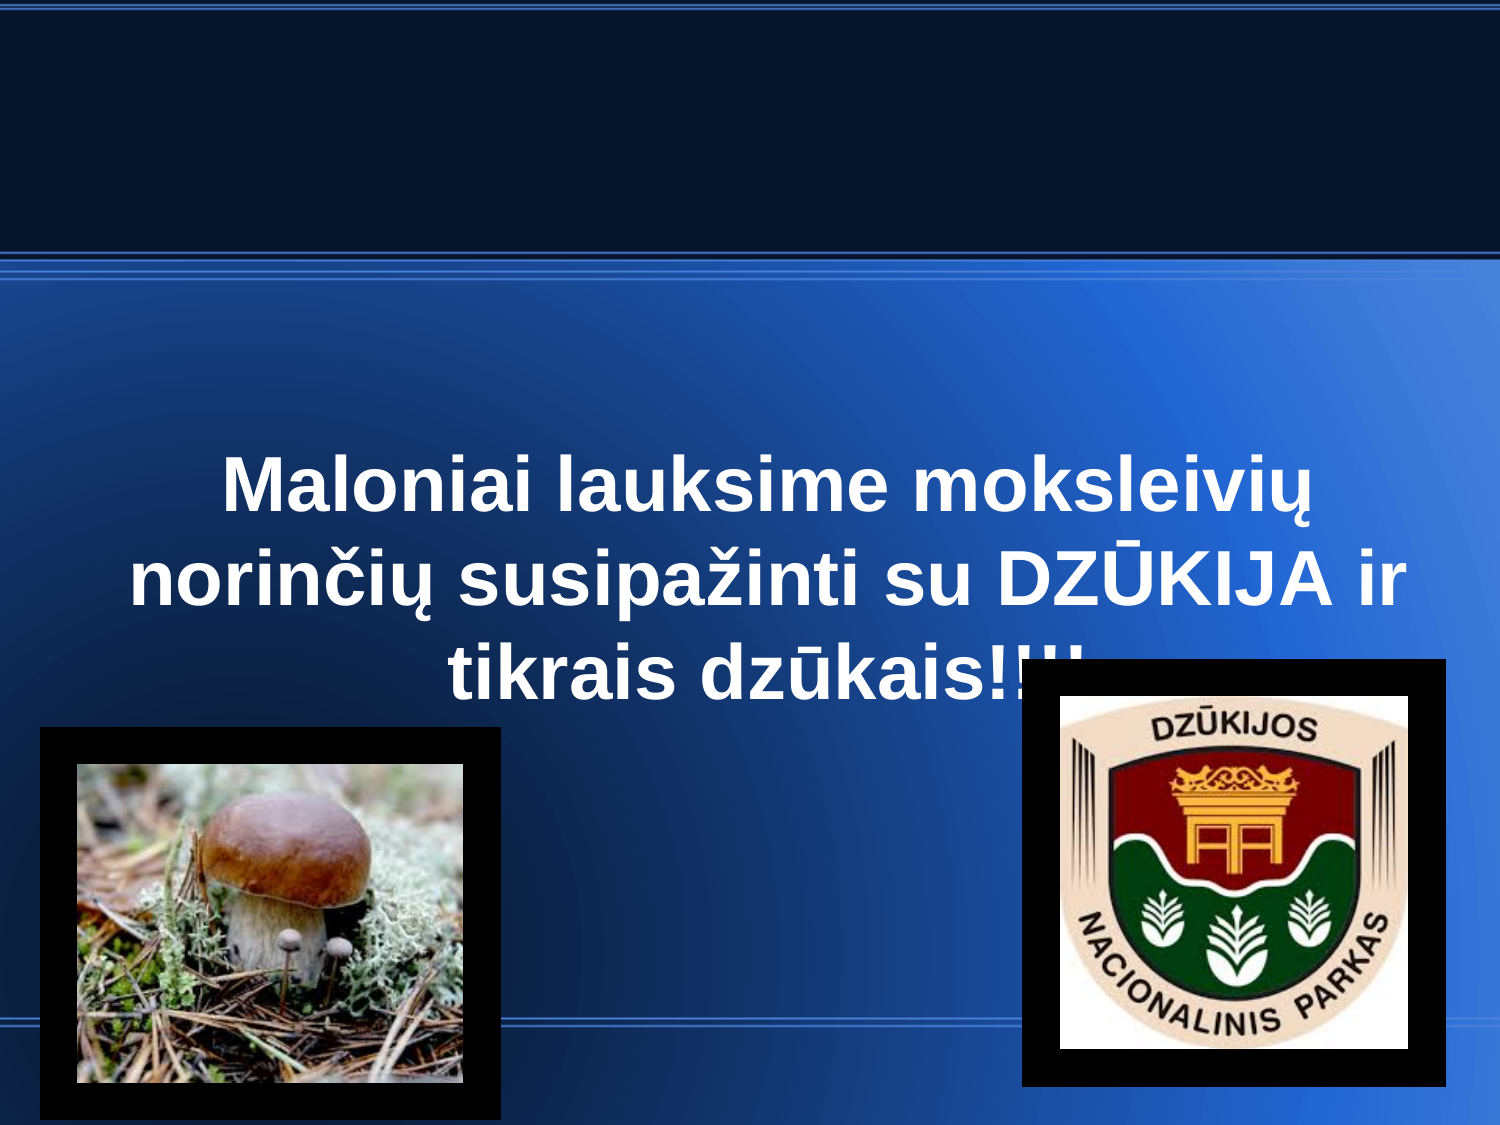

# Maloniai lauksime moksleivių norinčių susipažinti su DZŪKIJA ir tikrais dzūkais!!!!